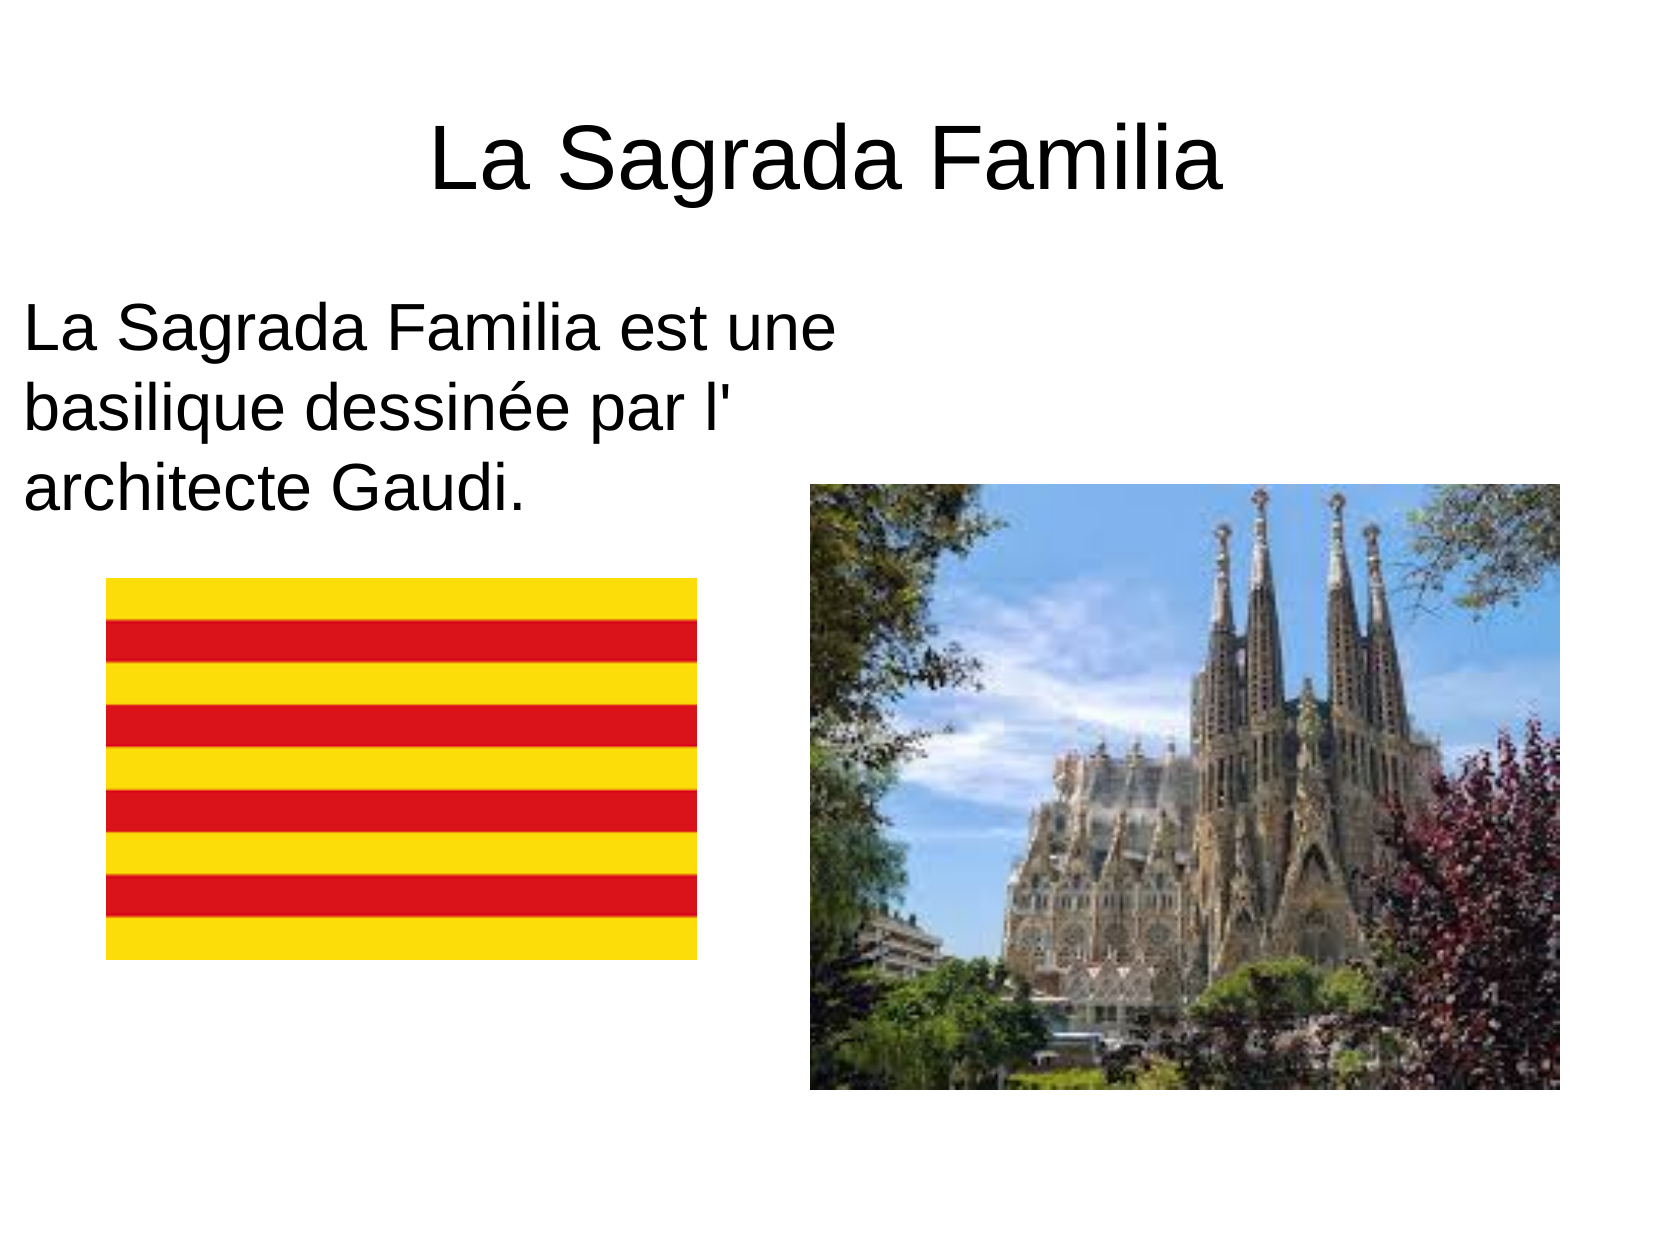

# La Sagrada Familia
La Sagrada Familia est une basilique dessinée par l' architecte Gaudi.